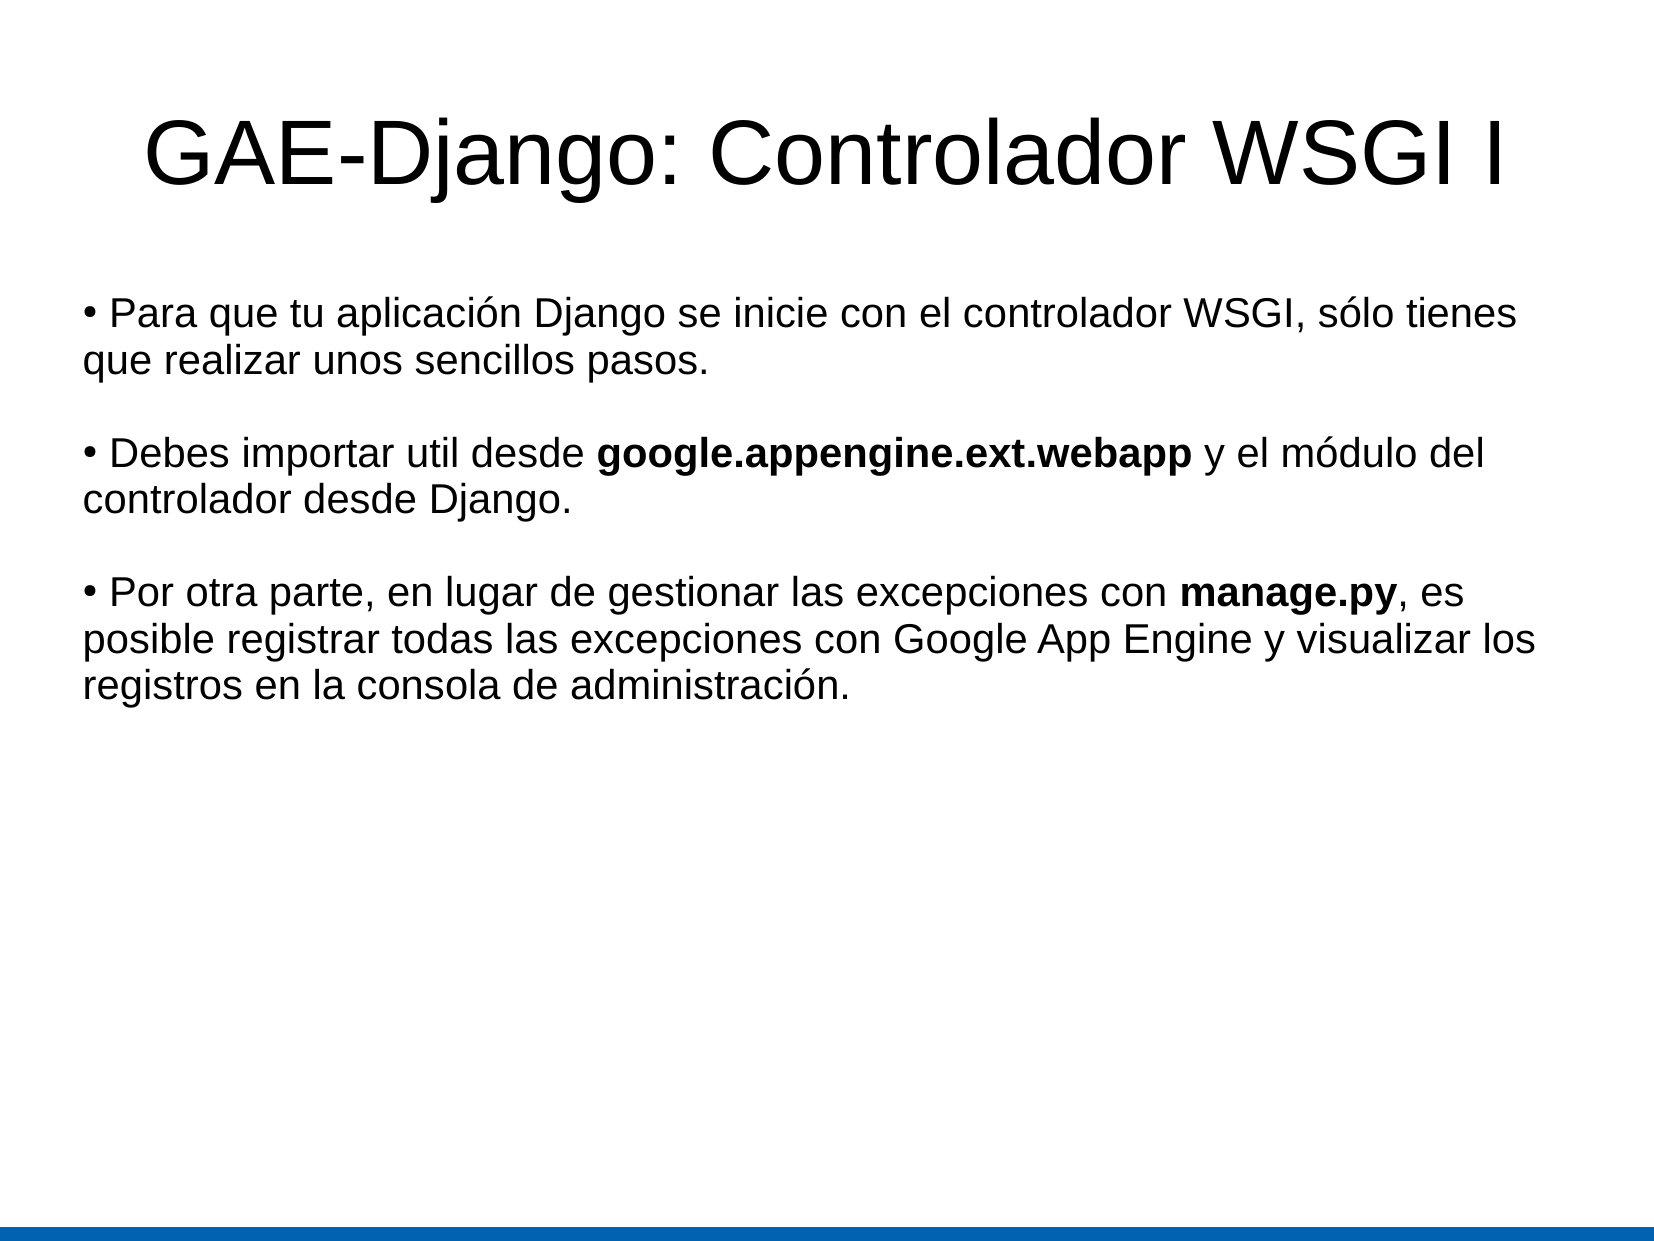

# GAE-Django: Controlador WSGI I
 Para que tu aplicación Django se inicie con el controlador WSGI, sólo tienes que realizar unos sencillos pasos.
 Debes importar util desde google.appengine.ext.webapp y el módulo del controlador desde Django.
 Por otra parte, en lugar de gestionar las excepciones con manage.py, es posible registrar todas las excepciones con Google App Engine y visualizar los registros en la consola de administración.